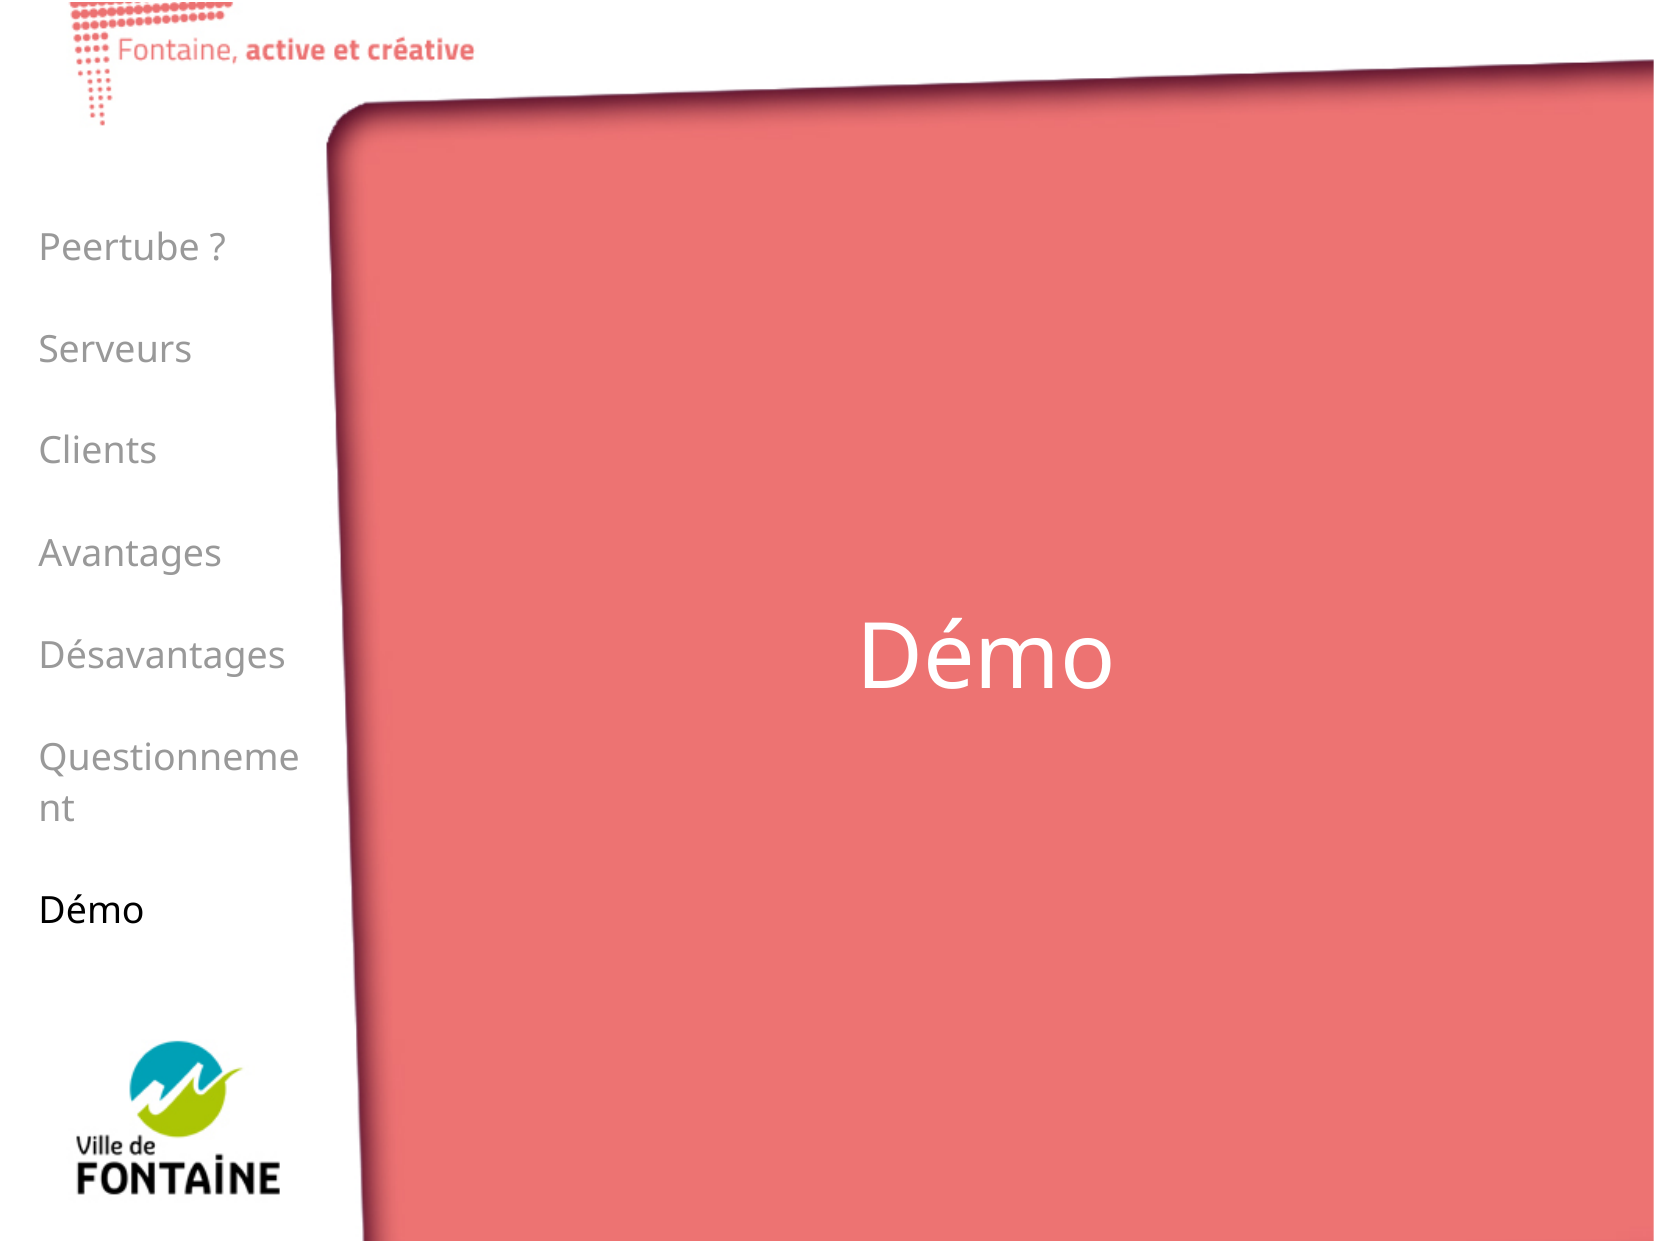

Peertube ?
Serveurs
Clients
Avantages
Désavantages
Questionnement
Démo
# Démo